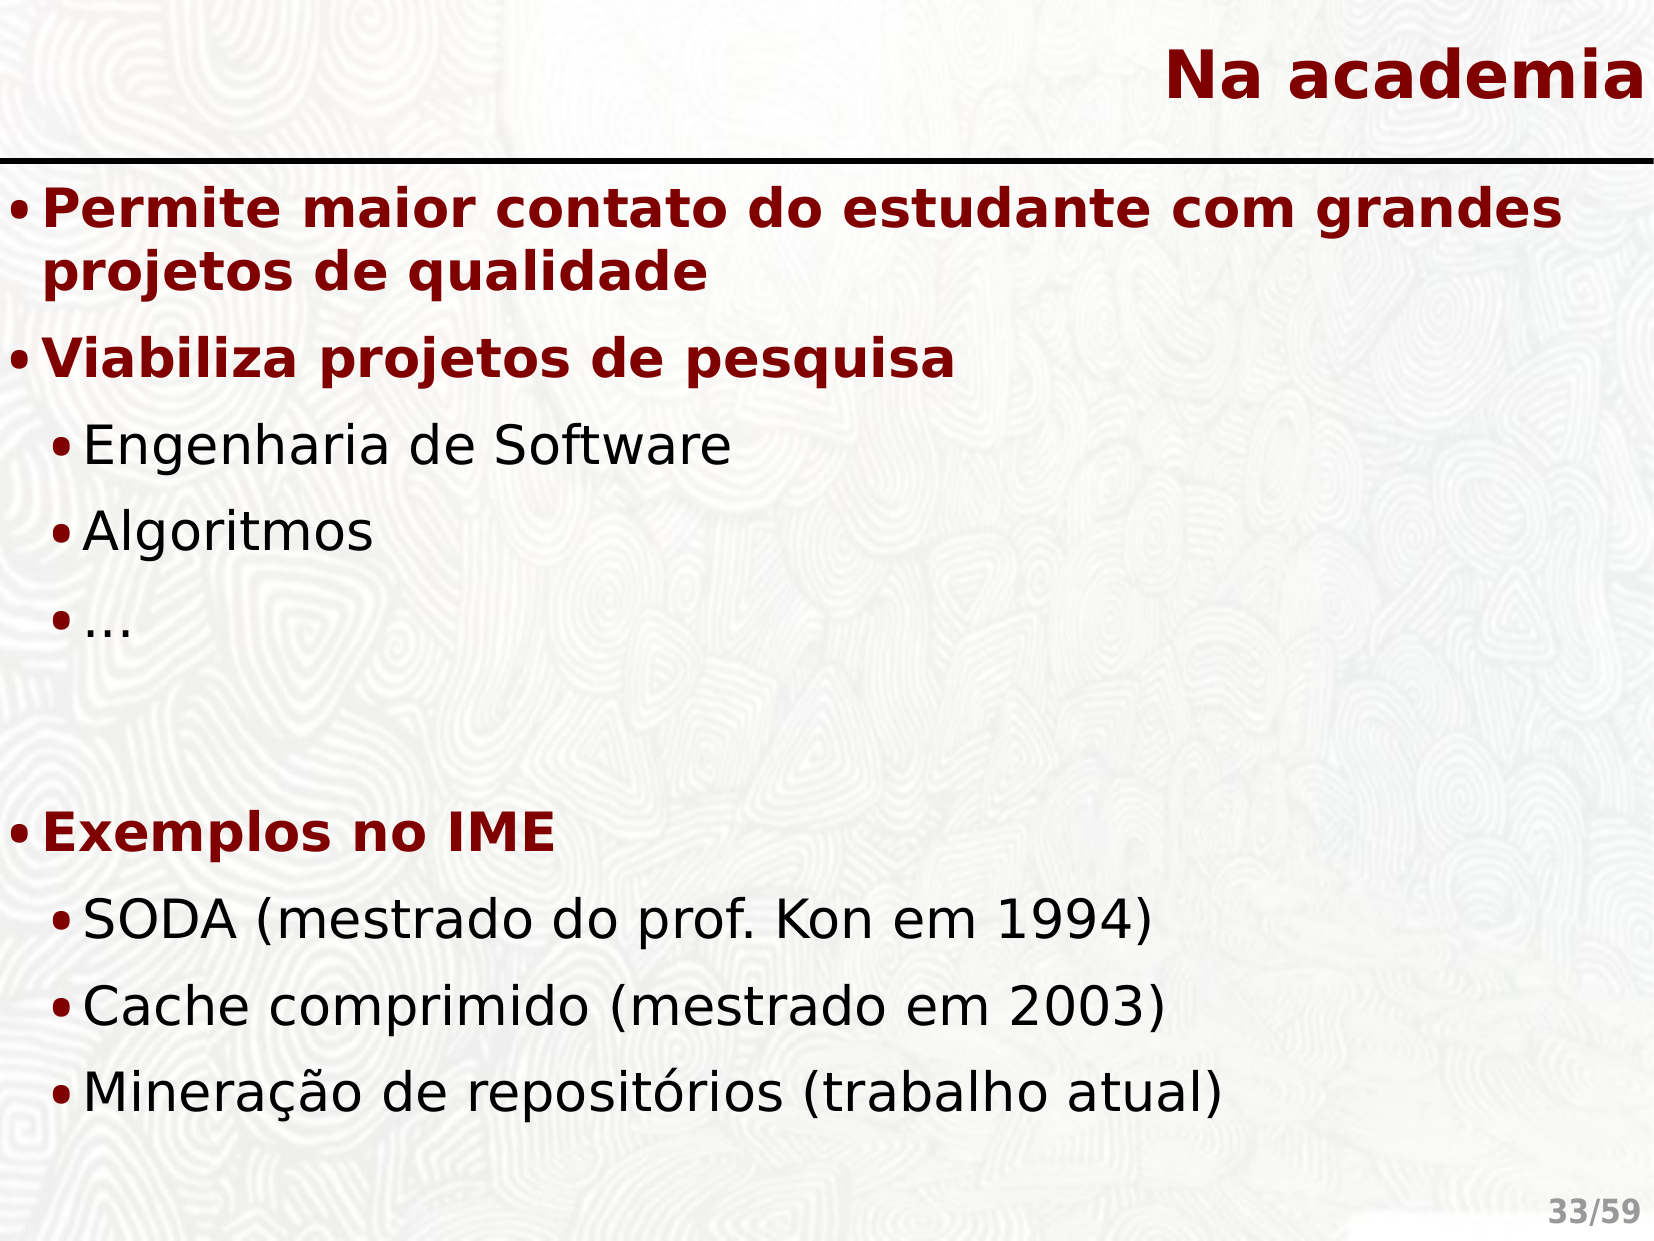

# Na academia
Permite maior contato do estudante com grandes projetos de qualidade
Viabiliza projetos de pesquisa
Engenharia de Software
Algoritmos
...
Exemplos no IME
SODA (mestrado do prof. Kon em 1994)
Cache comprimido (mestrado em 2003)
Mineração de repositórios (trabalho atual)
33